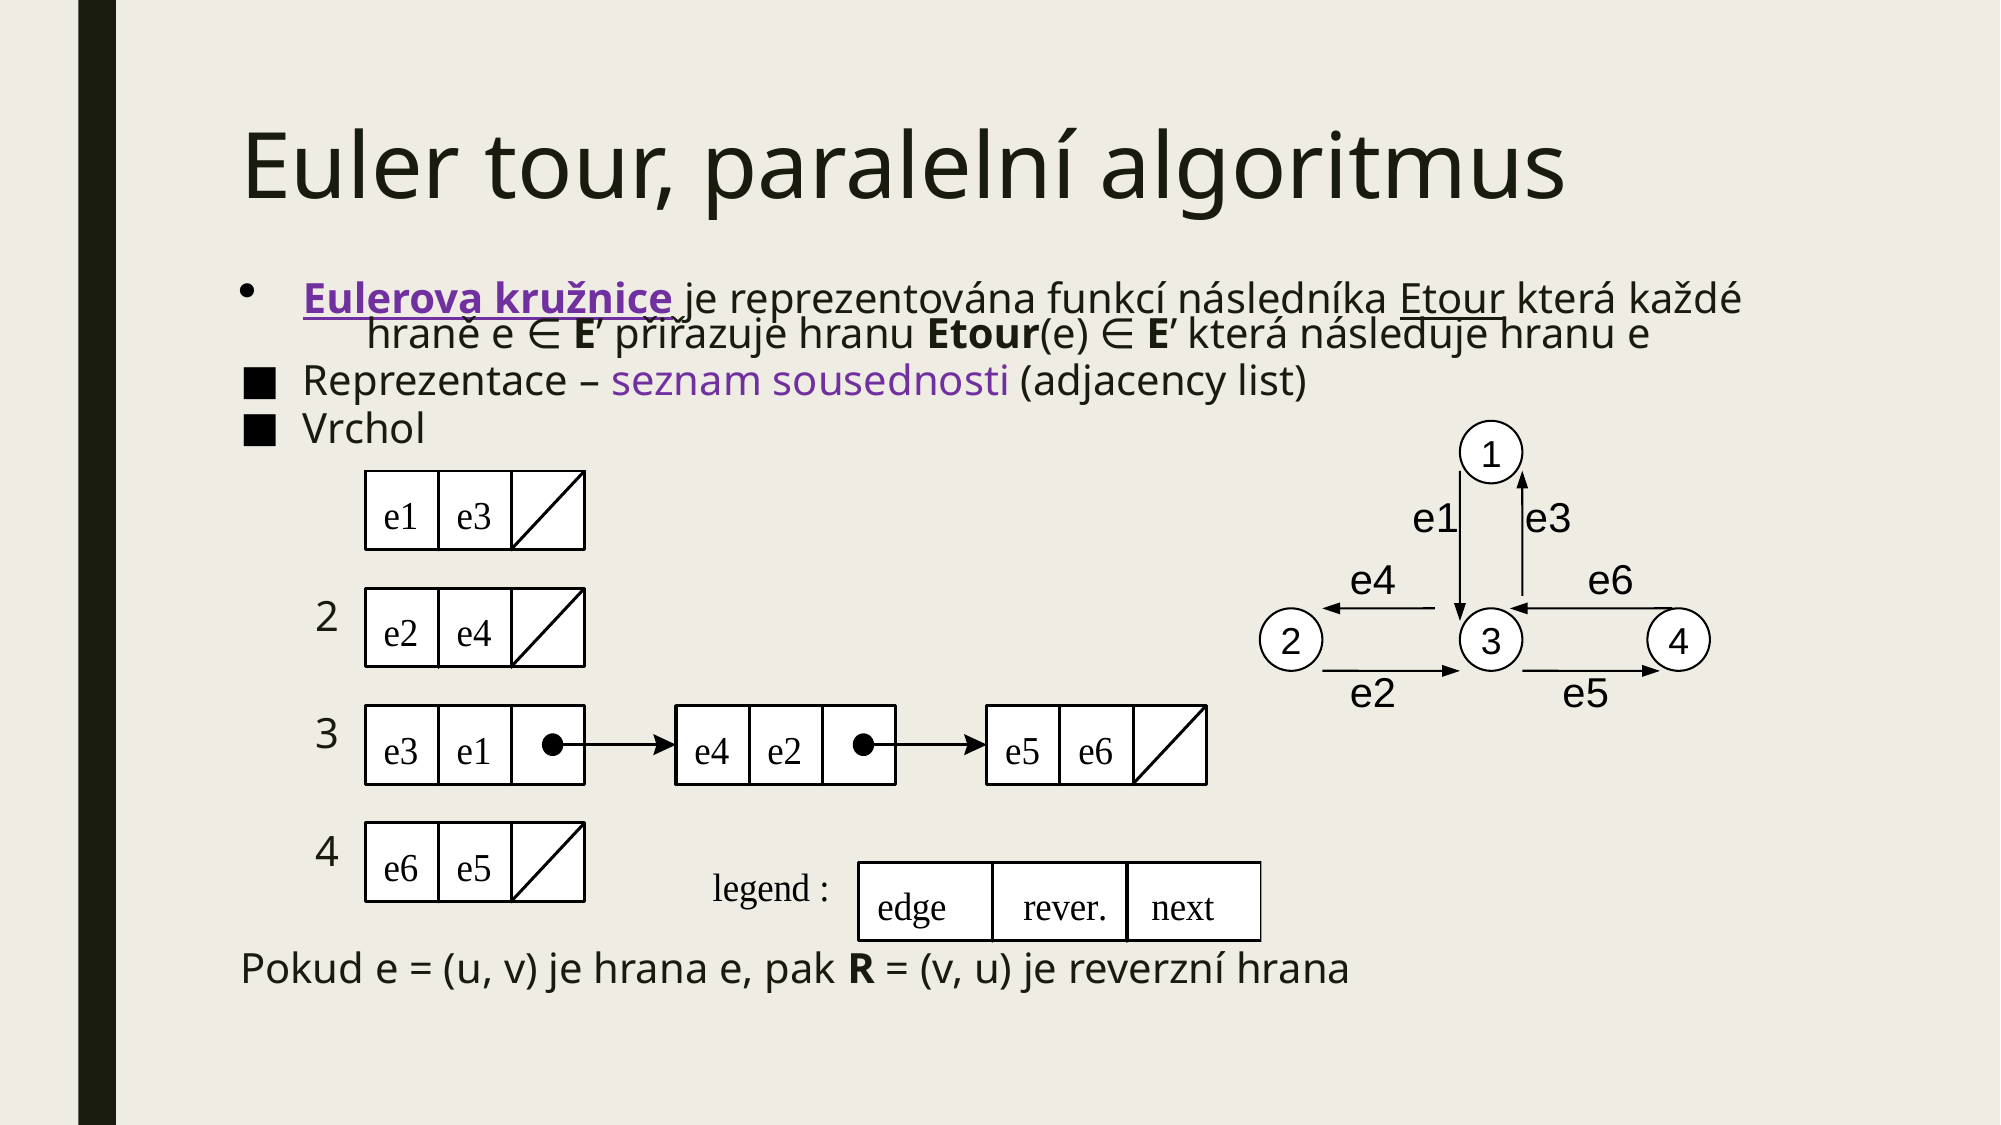

# Euler tour, paralelní algoritmus
Eulerova kružnice je reprezentována funkcí následníka Etour která každé hraně e ∈ E’ přiřazuje hranu Etour(e) ∈ E’ která následuje hranu e
Reprezentace – seznam sousednosti (adjacency list)
Vrchol
 1
 2
 3
 4
Pokud e = (u, v) je hrana e, pak R = (v, u) je reverzní hrana
1
e1
e3
e4
e6
2
3
4
e2
e5